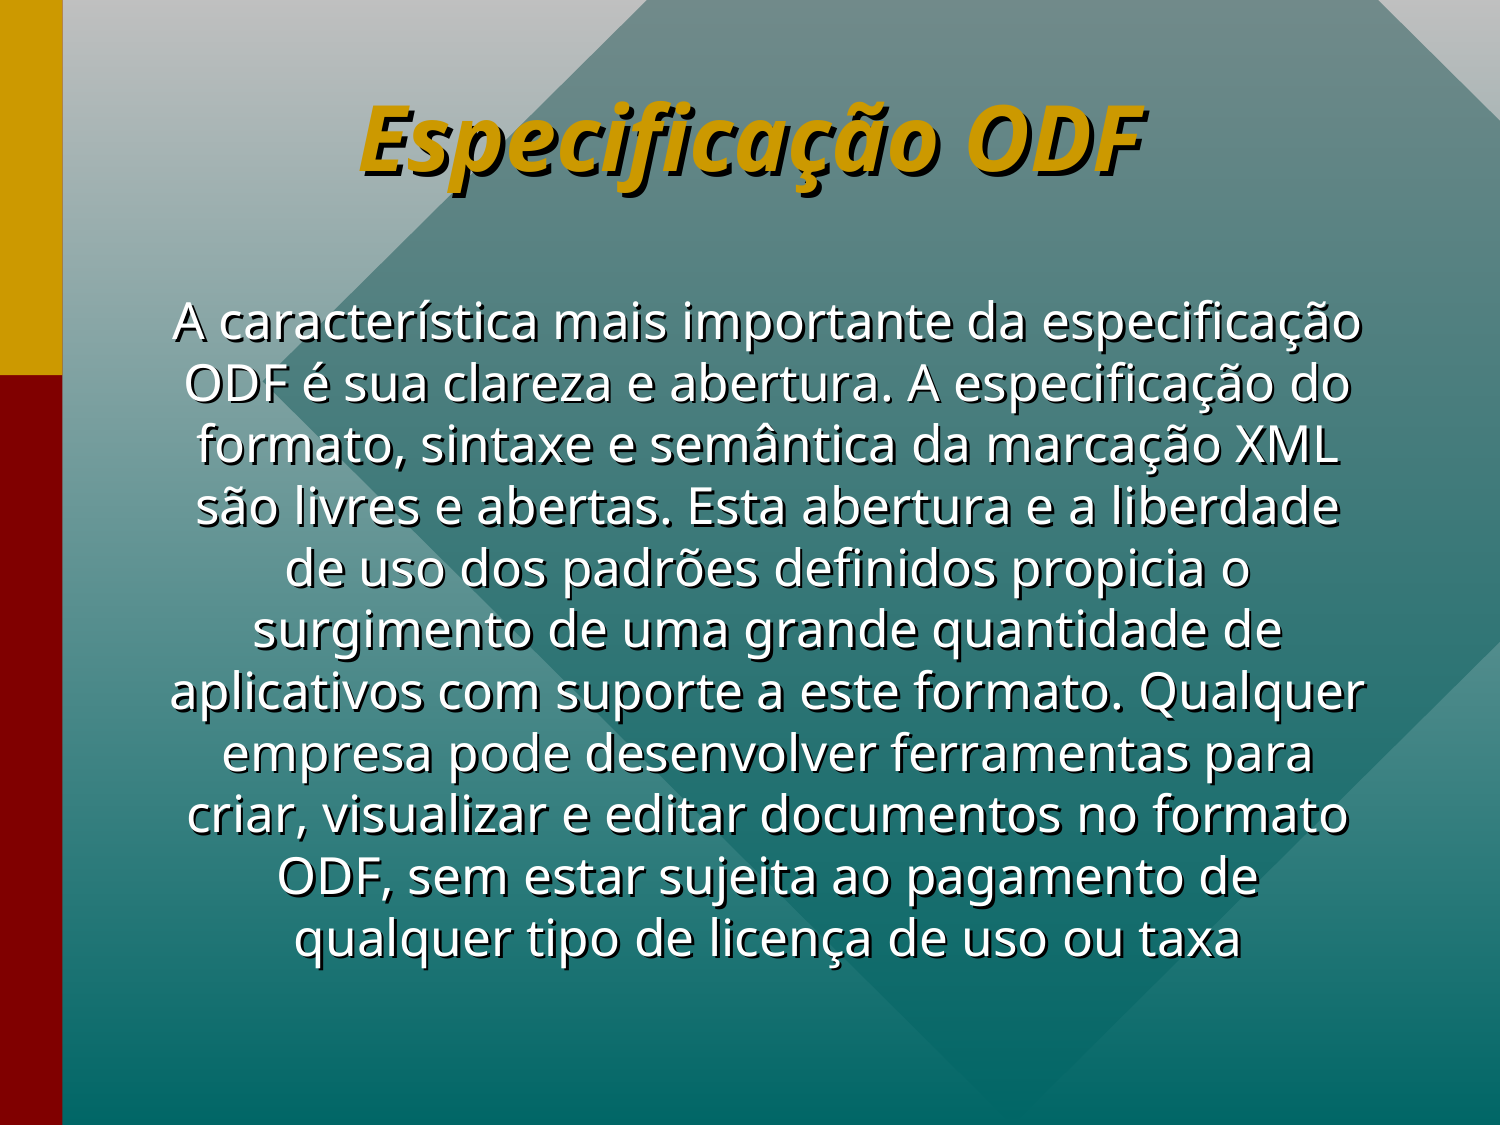

# Especificação ODF
A característica mais importante da especificação ODF é sua clareza e abertura. A especificação do formato, sintaxe e semântica da marcação XML são livres e abertas. Esta abertura e a liberdade de uso dos padrões definidos propicia o surgimento de uma grande quantidade de aplicativos com suporte a este formato. Qualquer empresa pode desenvolver ferramentas para criar, visualizar e editar documentos no formato ODF, sem estar sujeita ao pagamento de qualquer tipo de licença de uso ou taxa